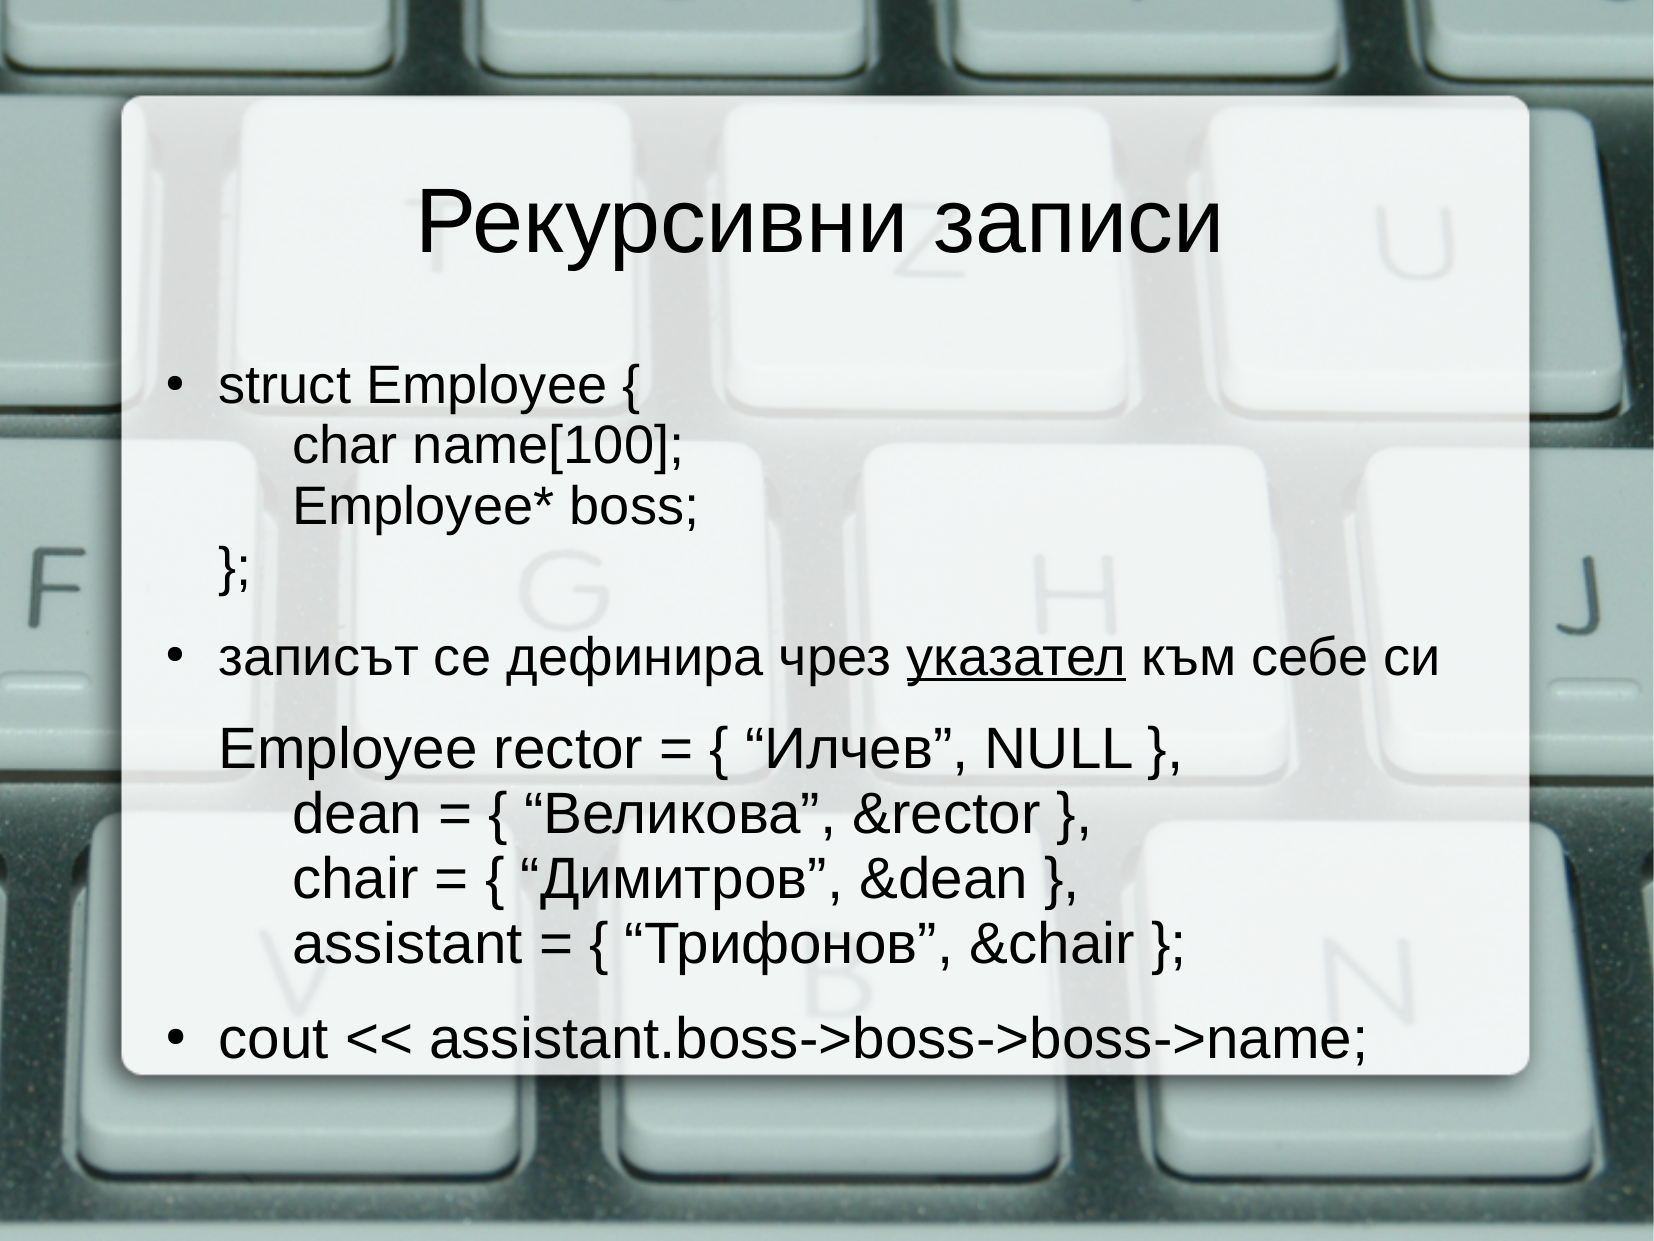

# Рекурсивни записи
struct Employee {
	char name[100];
	Employee* boss;
};
записът се дефинира чрез указател към себе си
Employee rector = { “Илчев”, NULL },
	dean = { “Великова”, &rector },
	chair = { “Димитров”, &dean },
	assistant = { “Трифонов”, &chair };
cout << assistant.boss->boss->boss->name;